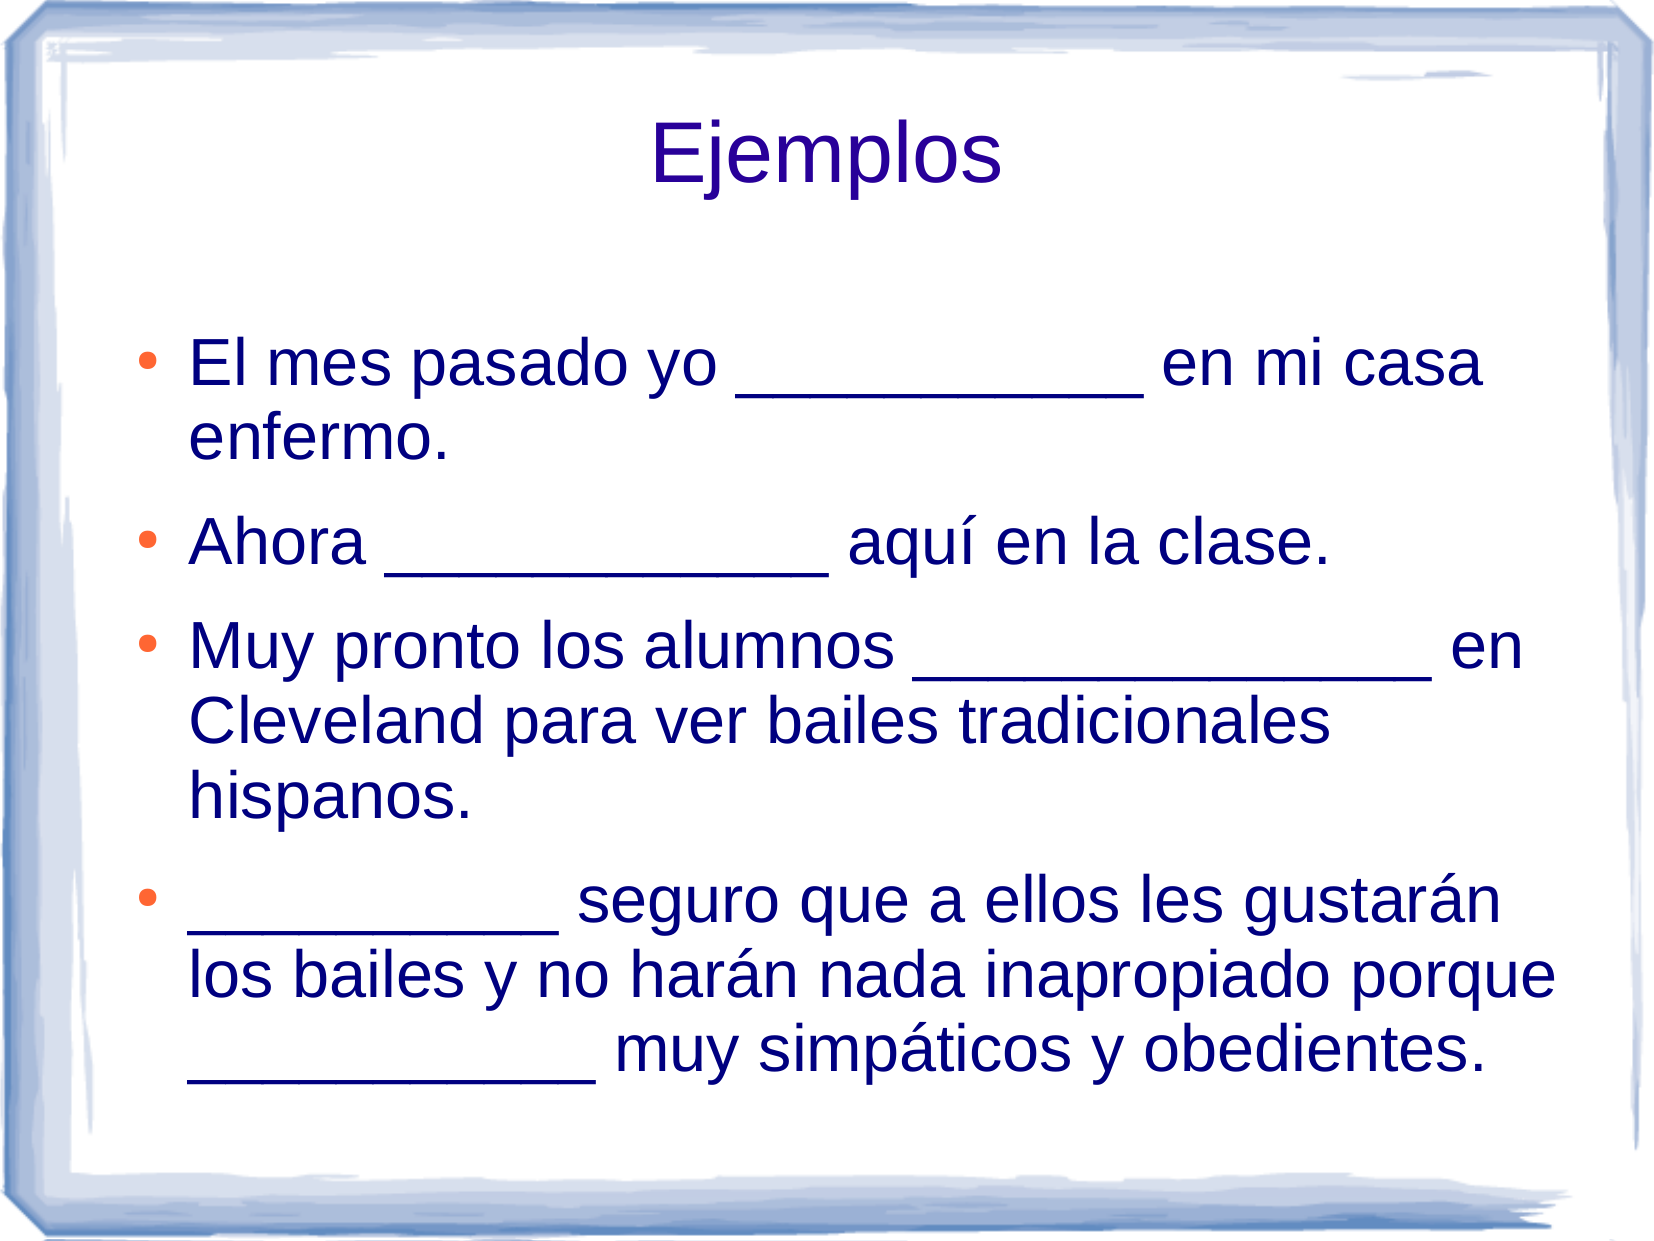

# Ejemplos
El mes pasado yo ___________ en mi casa enfermo.
Ahora ____________ aquí en la clase.
Muy pronto los alumnos ______________ en Cleveland para ver bailes tradicionales hispanos.
__________ seguro que a ellos les gustarán los bailes y no harán nada inapropiado porque ___________ muy simpáticos y obedientes.